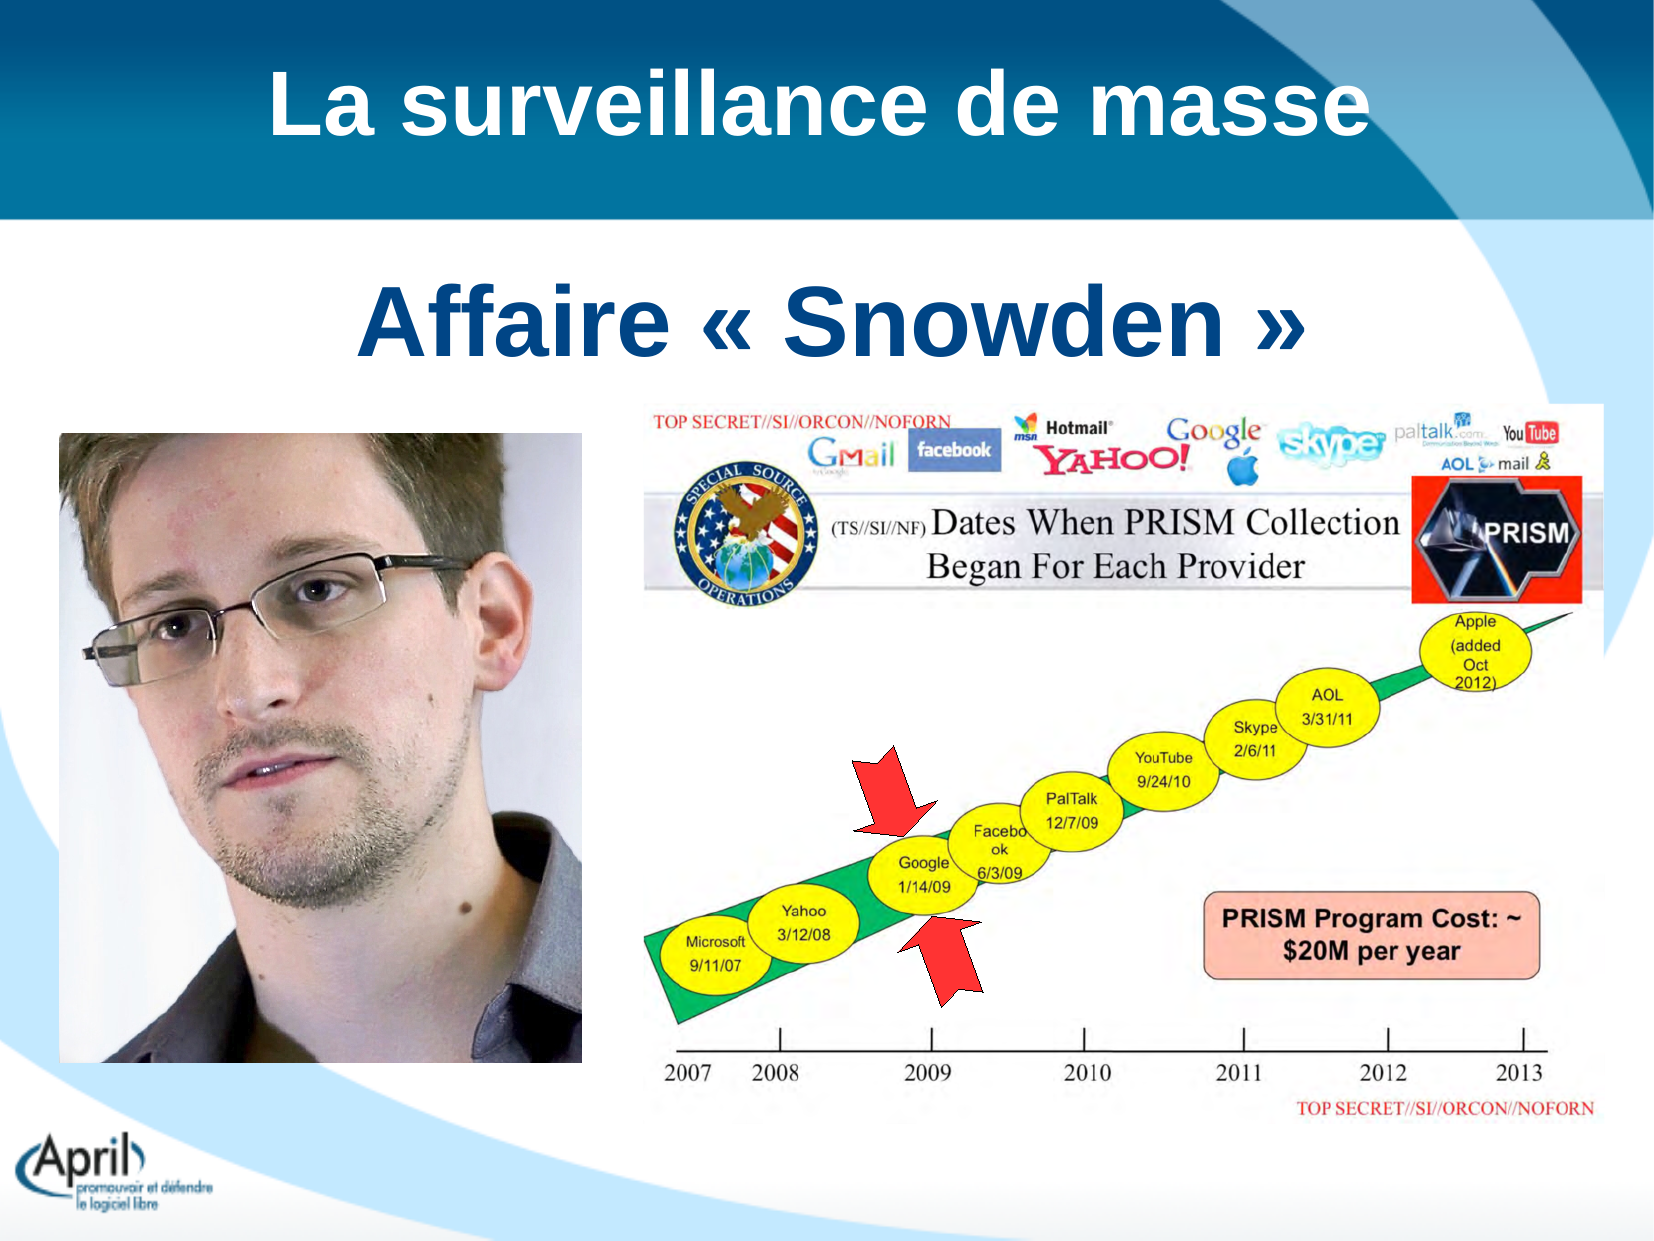

# La surveillance de masse
Affaire « Snowden »